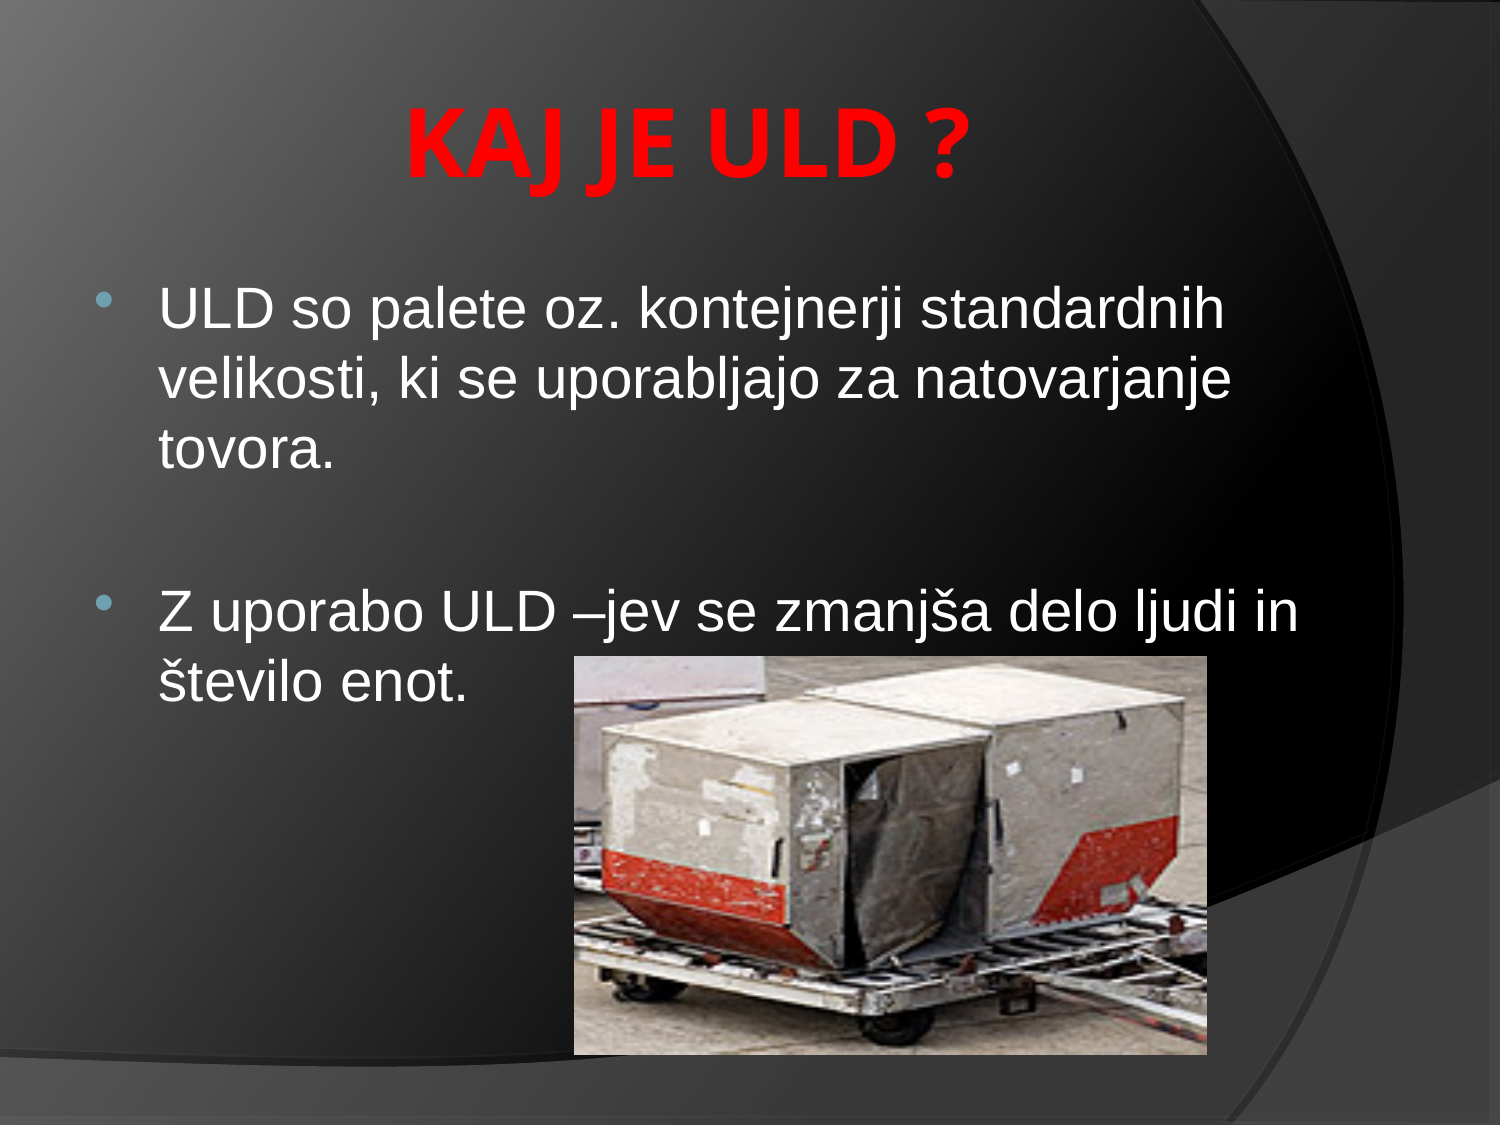

# KAJ JE ULD ?
ULD so palete oz. kontejnerji standardnih velikosti, ki se uporabljajo za natovarjanje tovora.
Z uporabo ULD –jev se zmanjša delo ljudi in število enot.